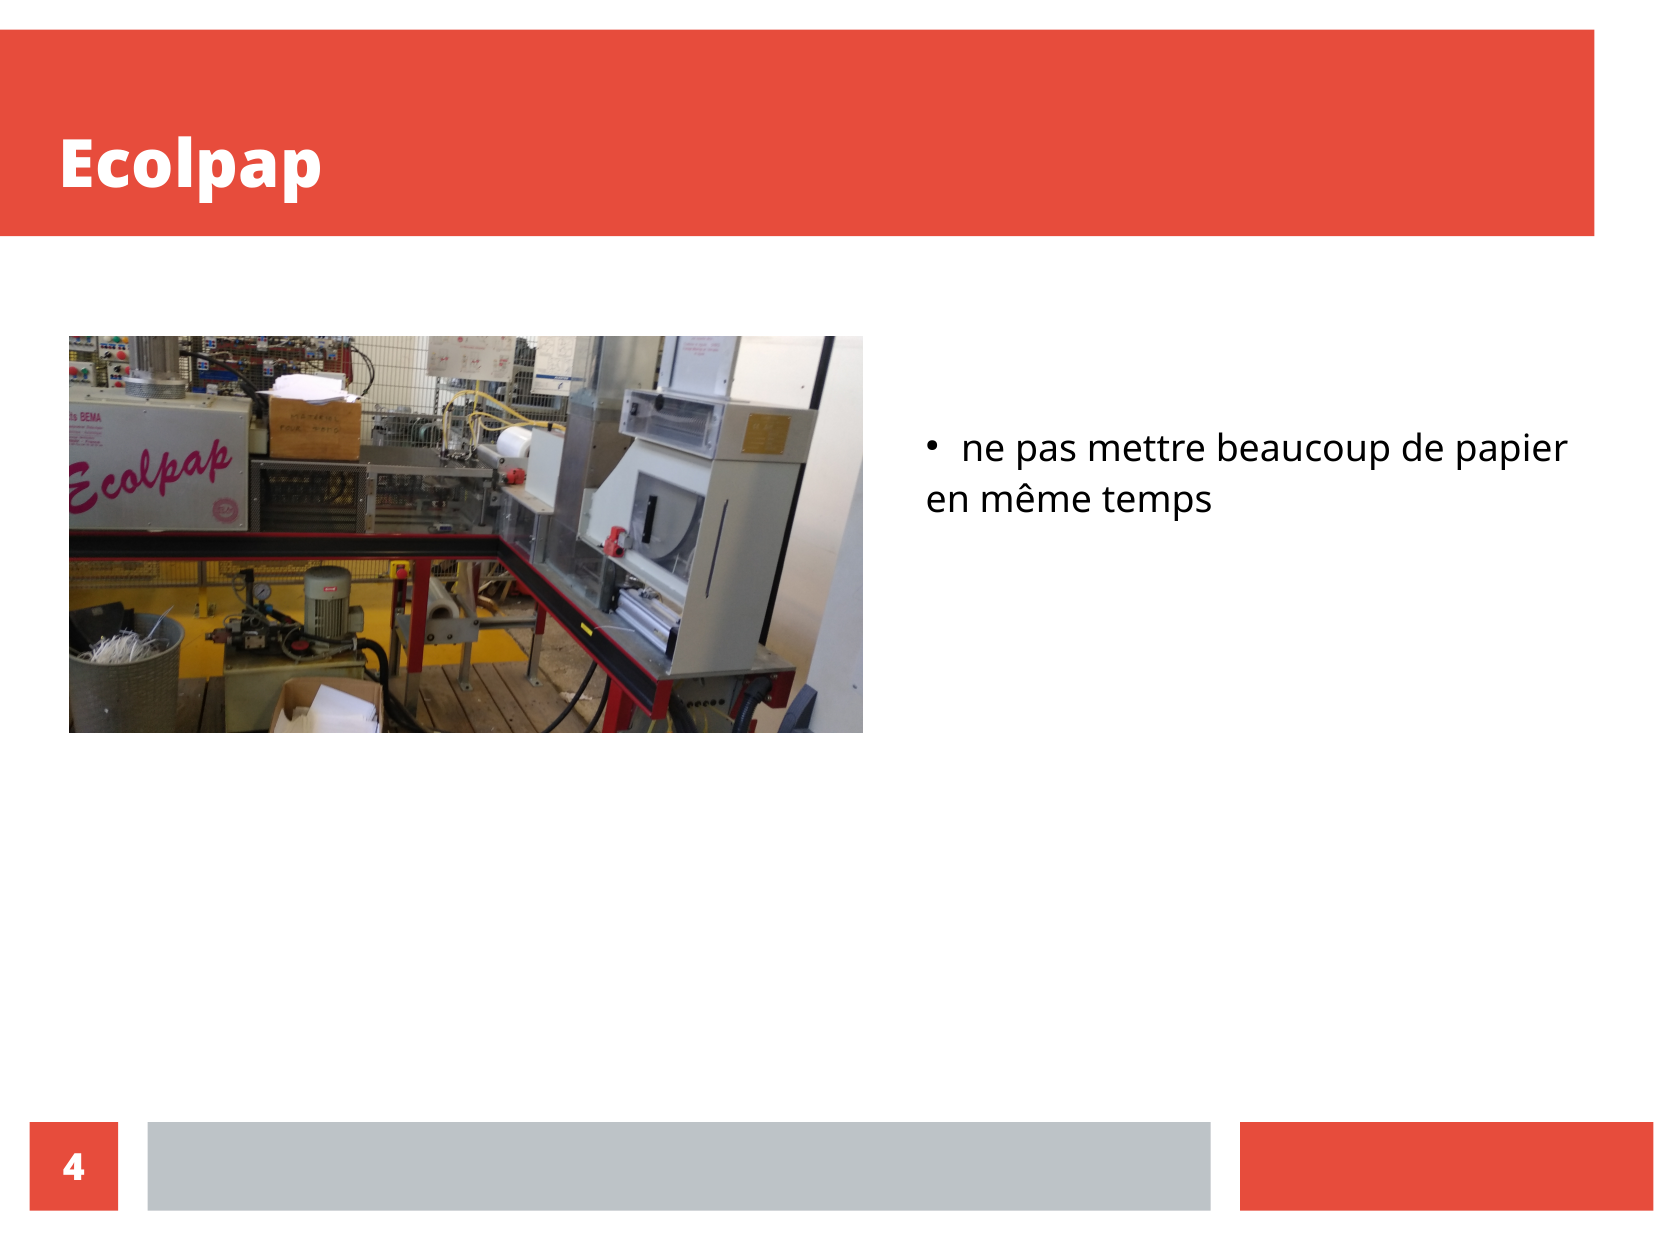

# Ecolpap
ne pas mettre beaucoup de papier
en même temps
4